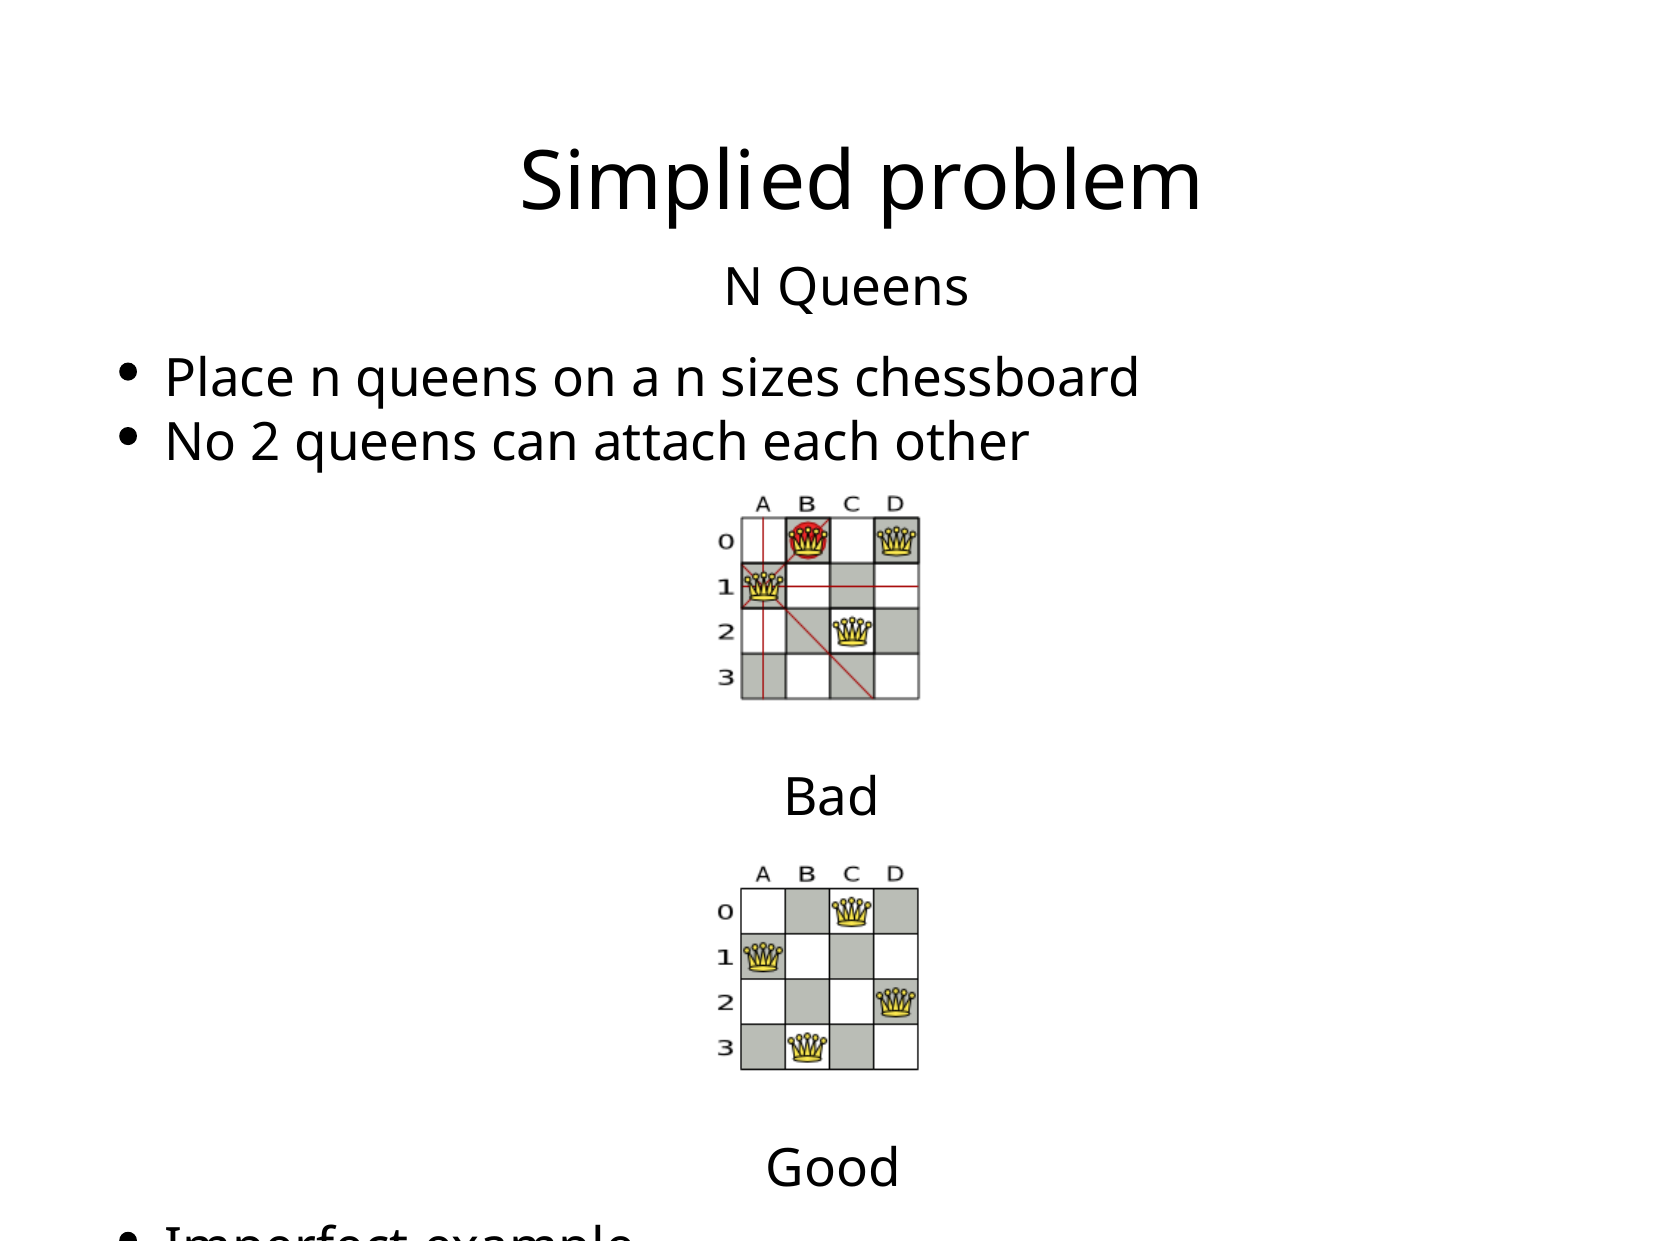

Simpli
ed problem
N Queens
Place n queens on a n sizes chessboard
No 2 queens can attach each other
Bad
Good
Imperfect example